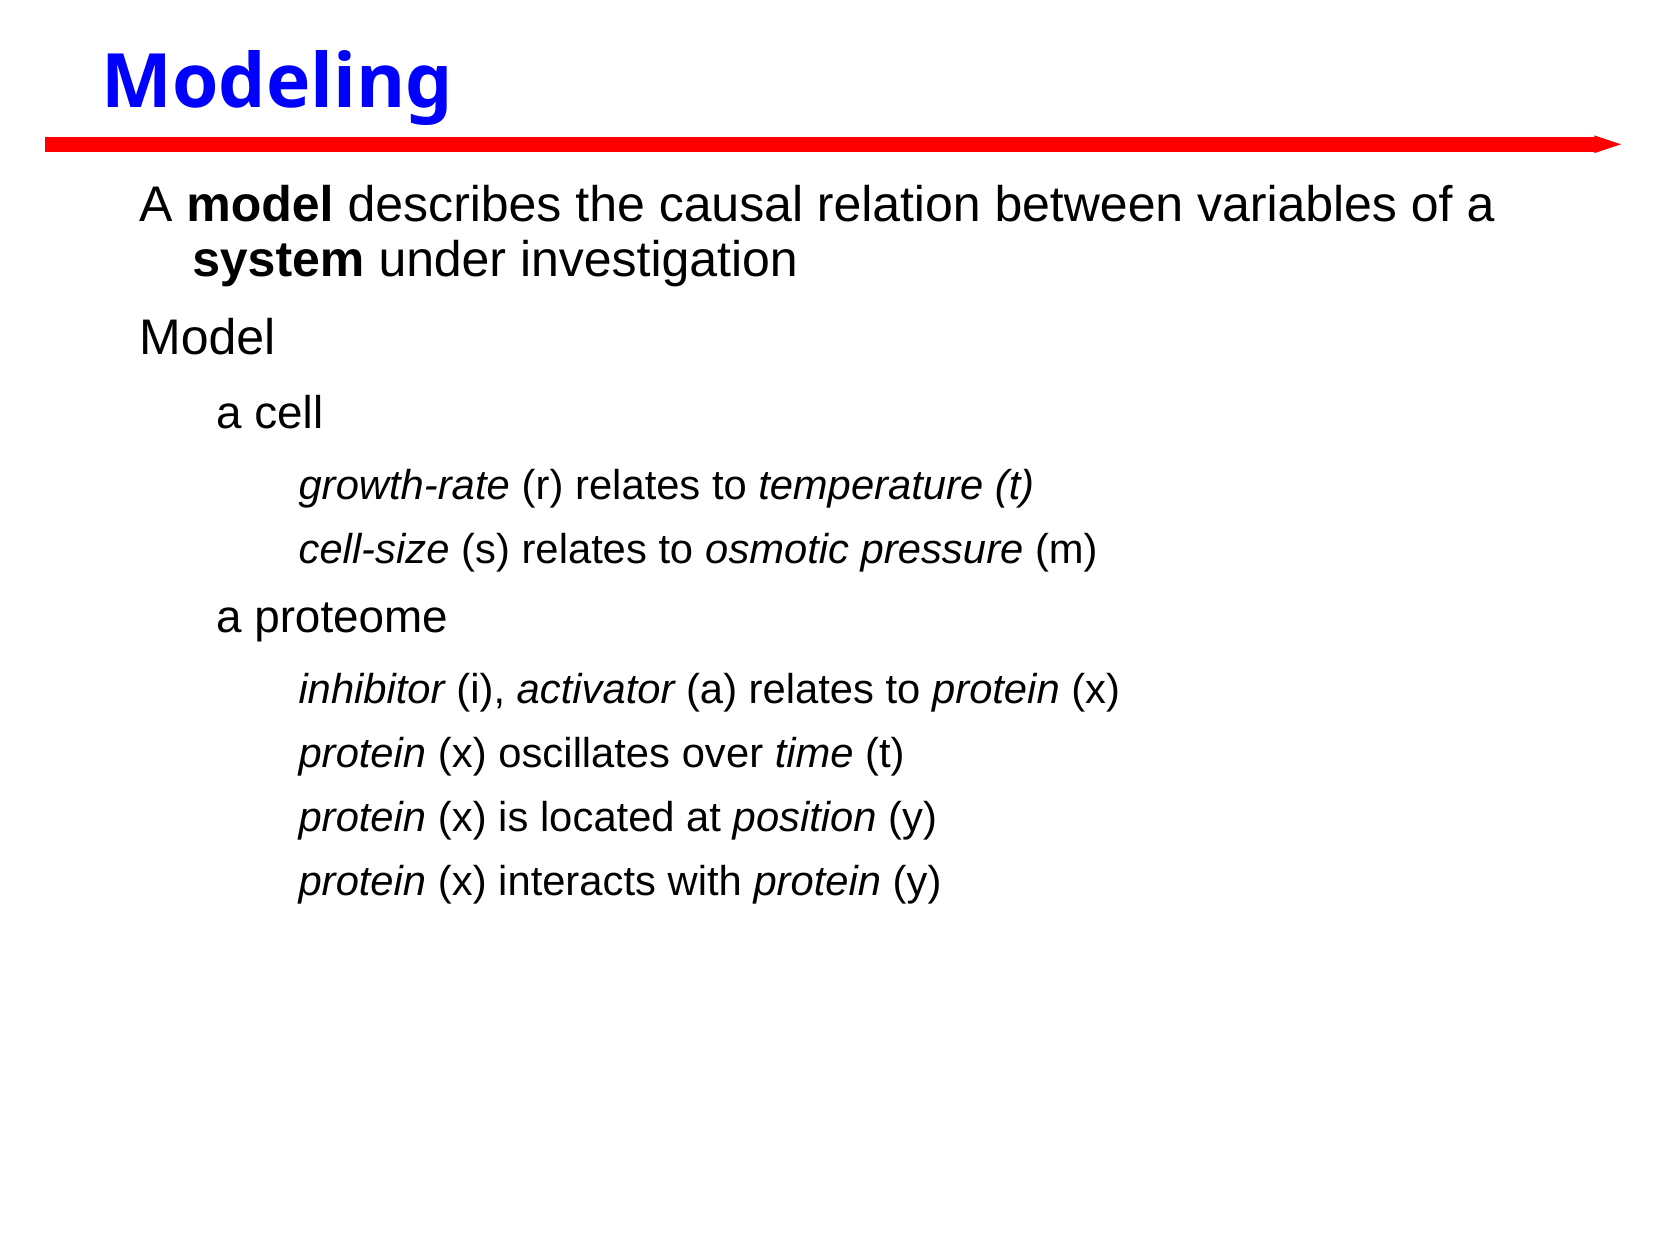

# Modeling
A model describes the causal relation between variables of a system under investigation
Model
a cell
growth-rate (r) relates to temperature (t)
cell-size (s) relates to osmotic pressure (m)
a proteome
inhibitor (i), activator (a) relates to protein (x)
protein (x) oscillates over time (t)
protein (x) is located at position (y)
protein (x) interacts with protein (y)